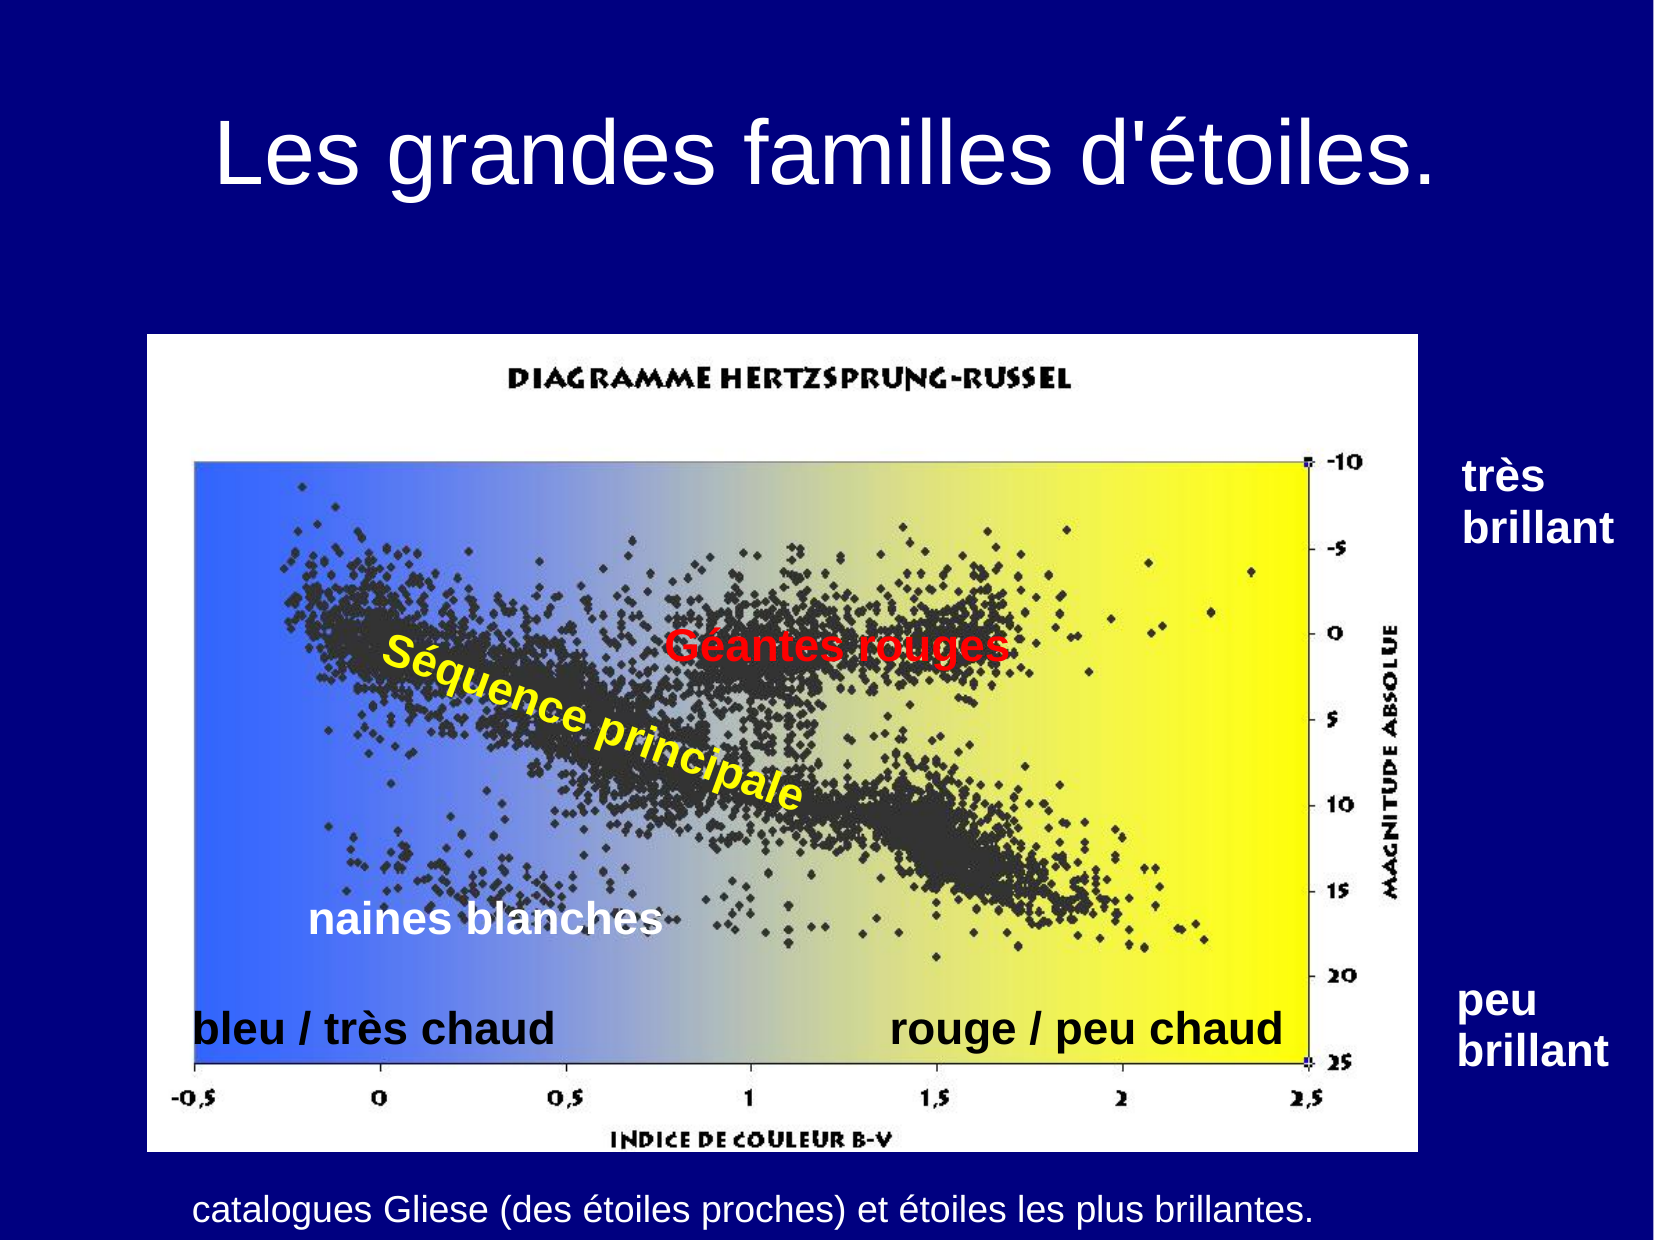

# Les grandes familles d'étoiles.
très
brillant
Géantes rouges
Séquence principale
naines blanches
peu
brillant
bleu / très chaud
rouge / peu chaud
catalogues Gliese (des étoiles proches) et étoiles les plus brillantes.